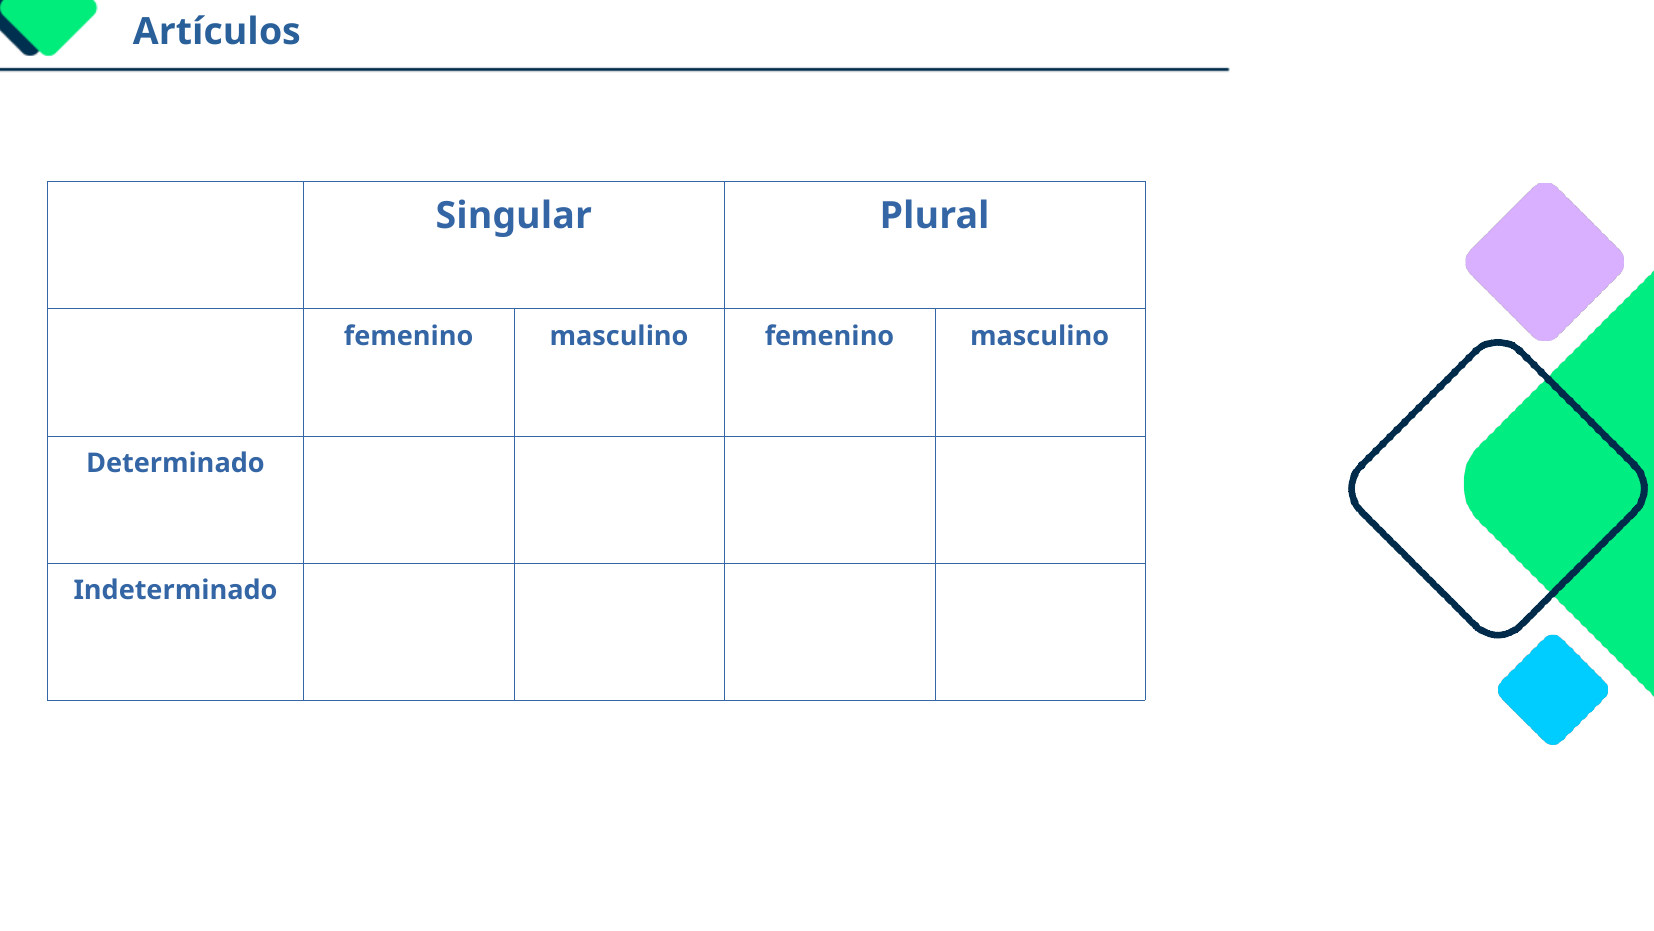

Artículos
#
| | Singular | | Plural | |
| --- | --- | --- | --- | --- |
| | femenino | masculino | femenino | masculino |
| Determinado | | | | |
| Indeterminado | | | | |